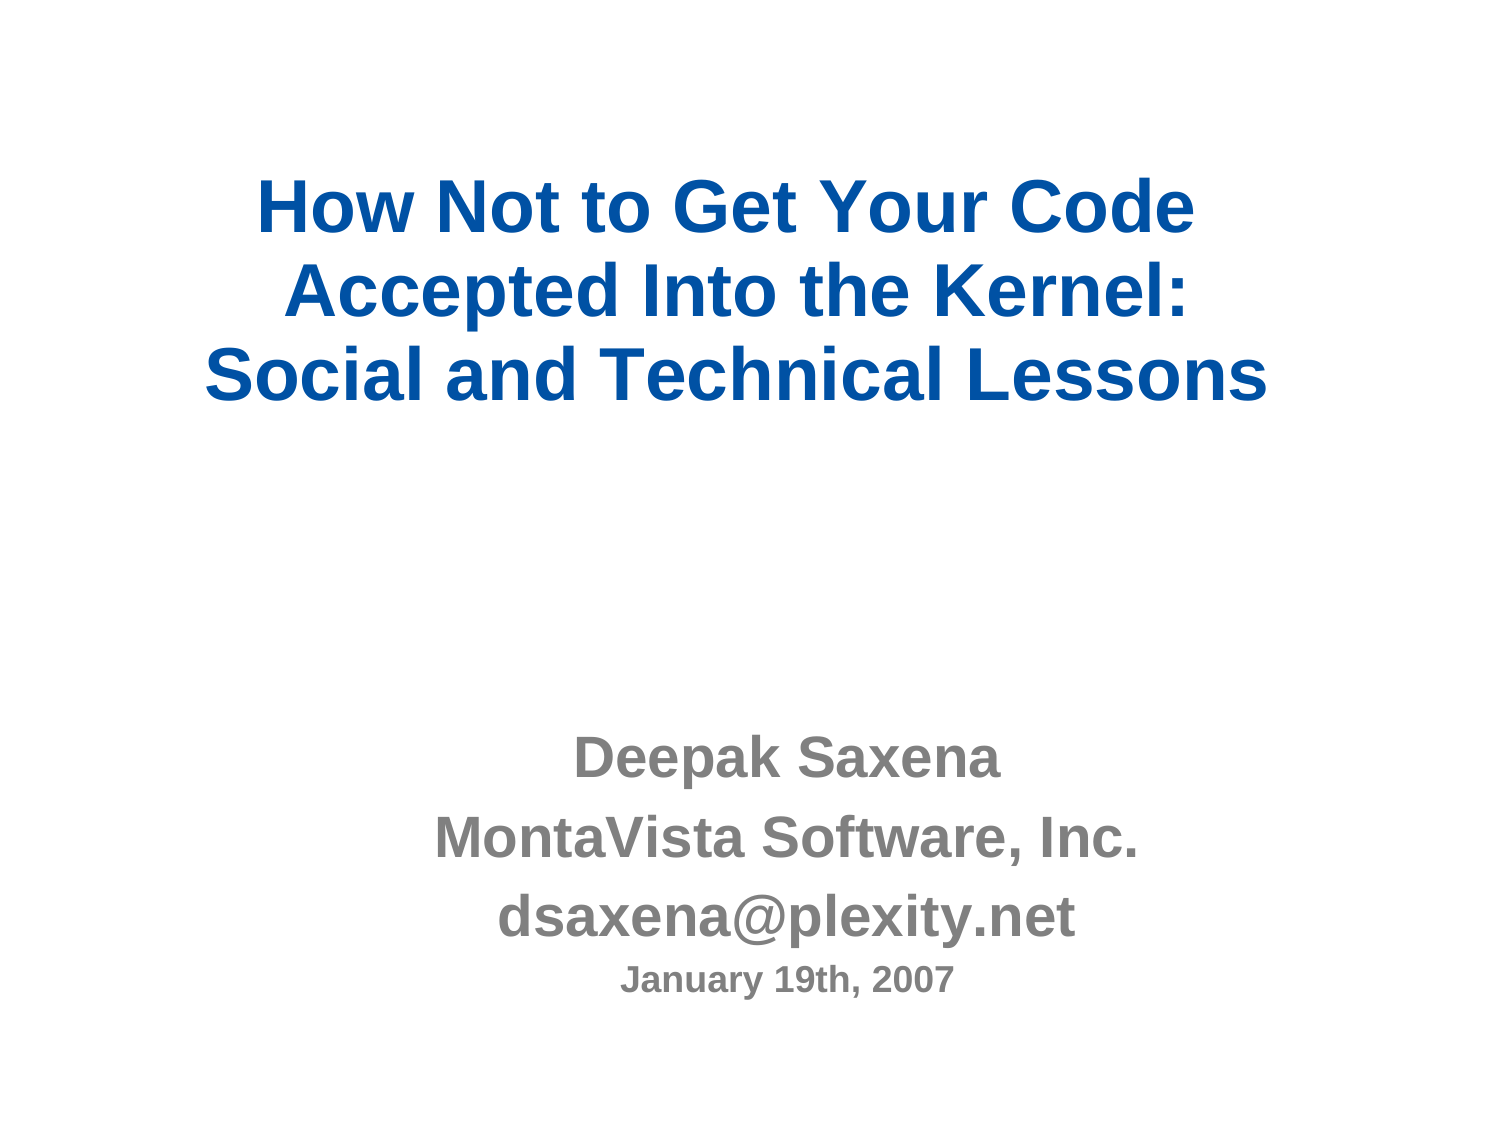

# How Not to Get Your Code Accepted Into the Kernel: Social and Technical Lessons
Deepak Saxena
MontaVista Software, Inc.
dsaxena@plexity.net
January 19th, 2007